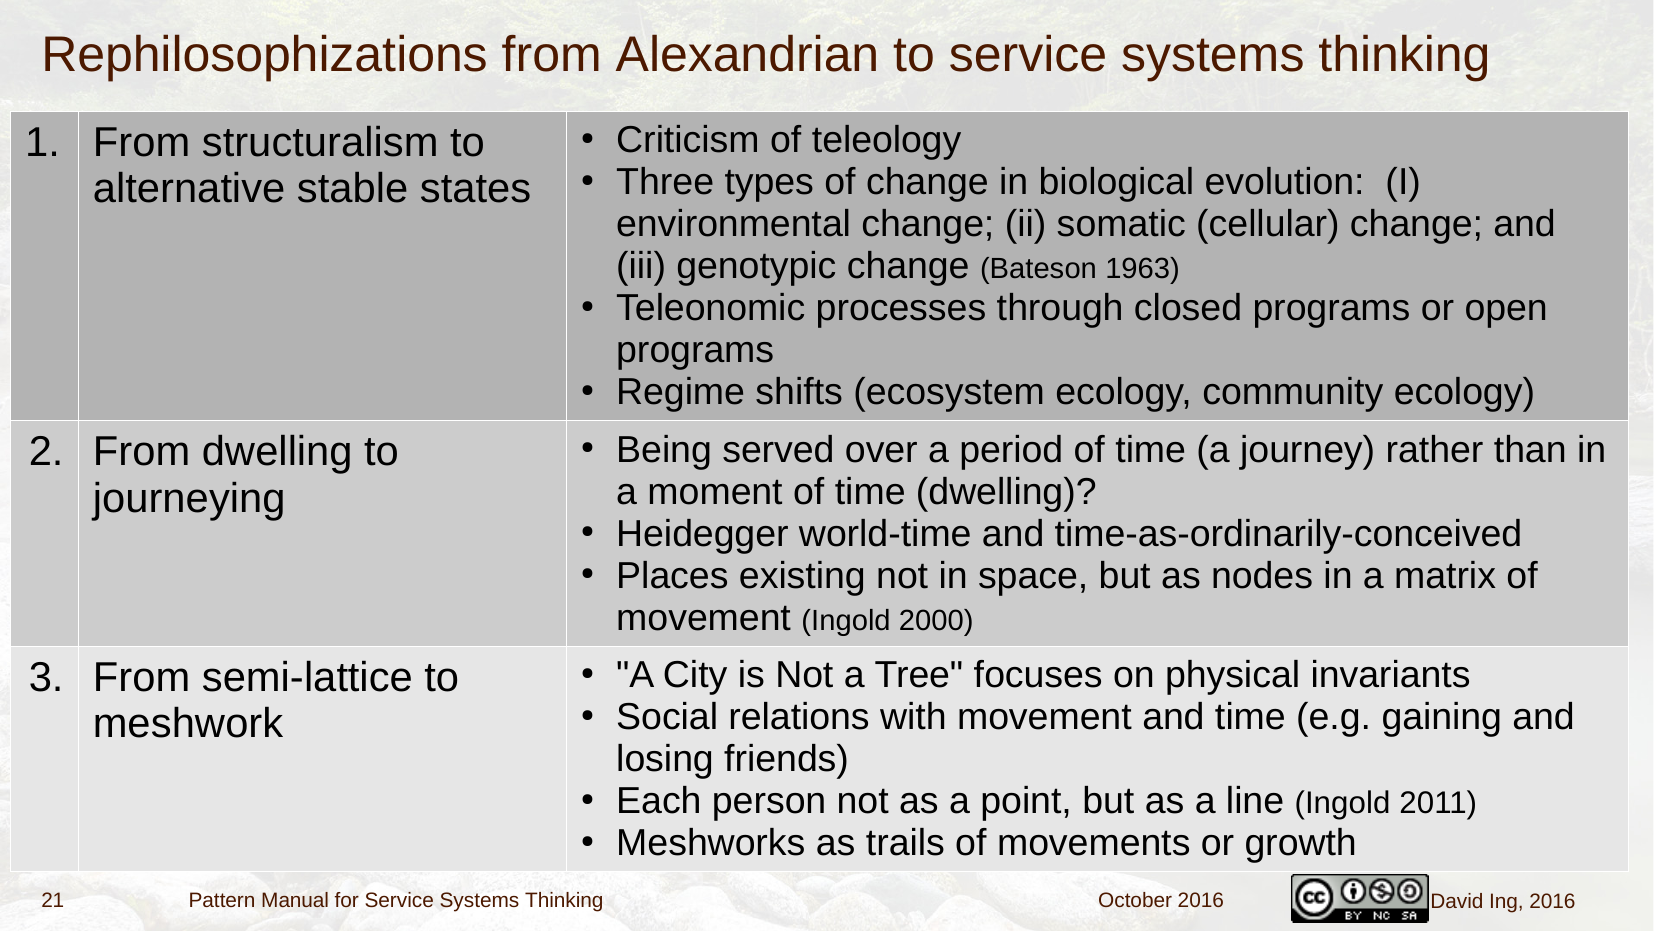

# Rephilosophizations from Alexandrian to service systems thinking
| 1. | From structuralism to alternative stable states | Criticism of teleology Three types of change in biological evolution: (I) environmental change; (ii) somatic (cellular) change; and (iii) genotypic change (Bateson 1963) Teleonomic processes through closed programs or open programs Regime shifts (ecosystem ecology, community ecology) |
| --- | --- | --- |
| 2. | From dwelling to journeying | Being served over a period of time (a journey) rather than in a moment of time (dwelling)? Heidegger world-time and time-as-ordinarily-conceived Places existing not in space, but as nodes in a matrix of movement (Ingold 2000) |
| 3. | From semi-lattice to meshwork | "A City is Not a Tree" focuses on physical invariants Social relations with movement and time (e.g. gaining and losing friends) Each person not as a point, but as a line (Ingold 2011) Meshworks as trails of movements or growth |
Pattern Manual for Service Systems Thinking
October 2016
21